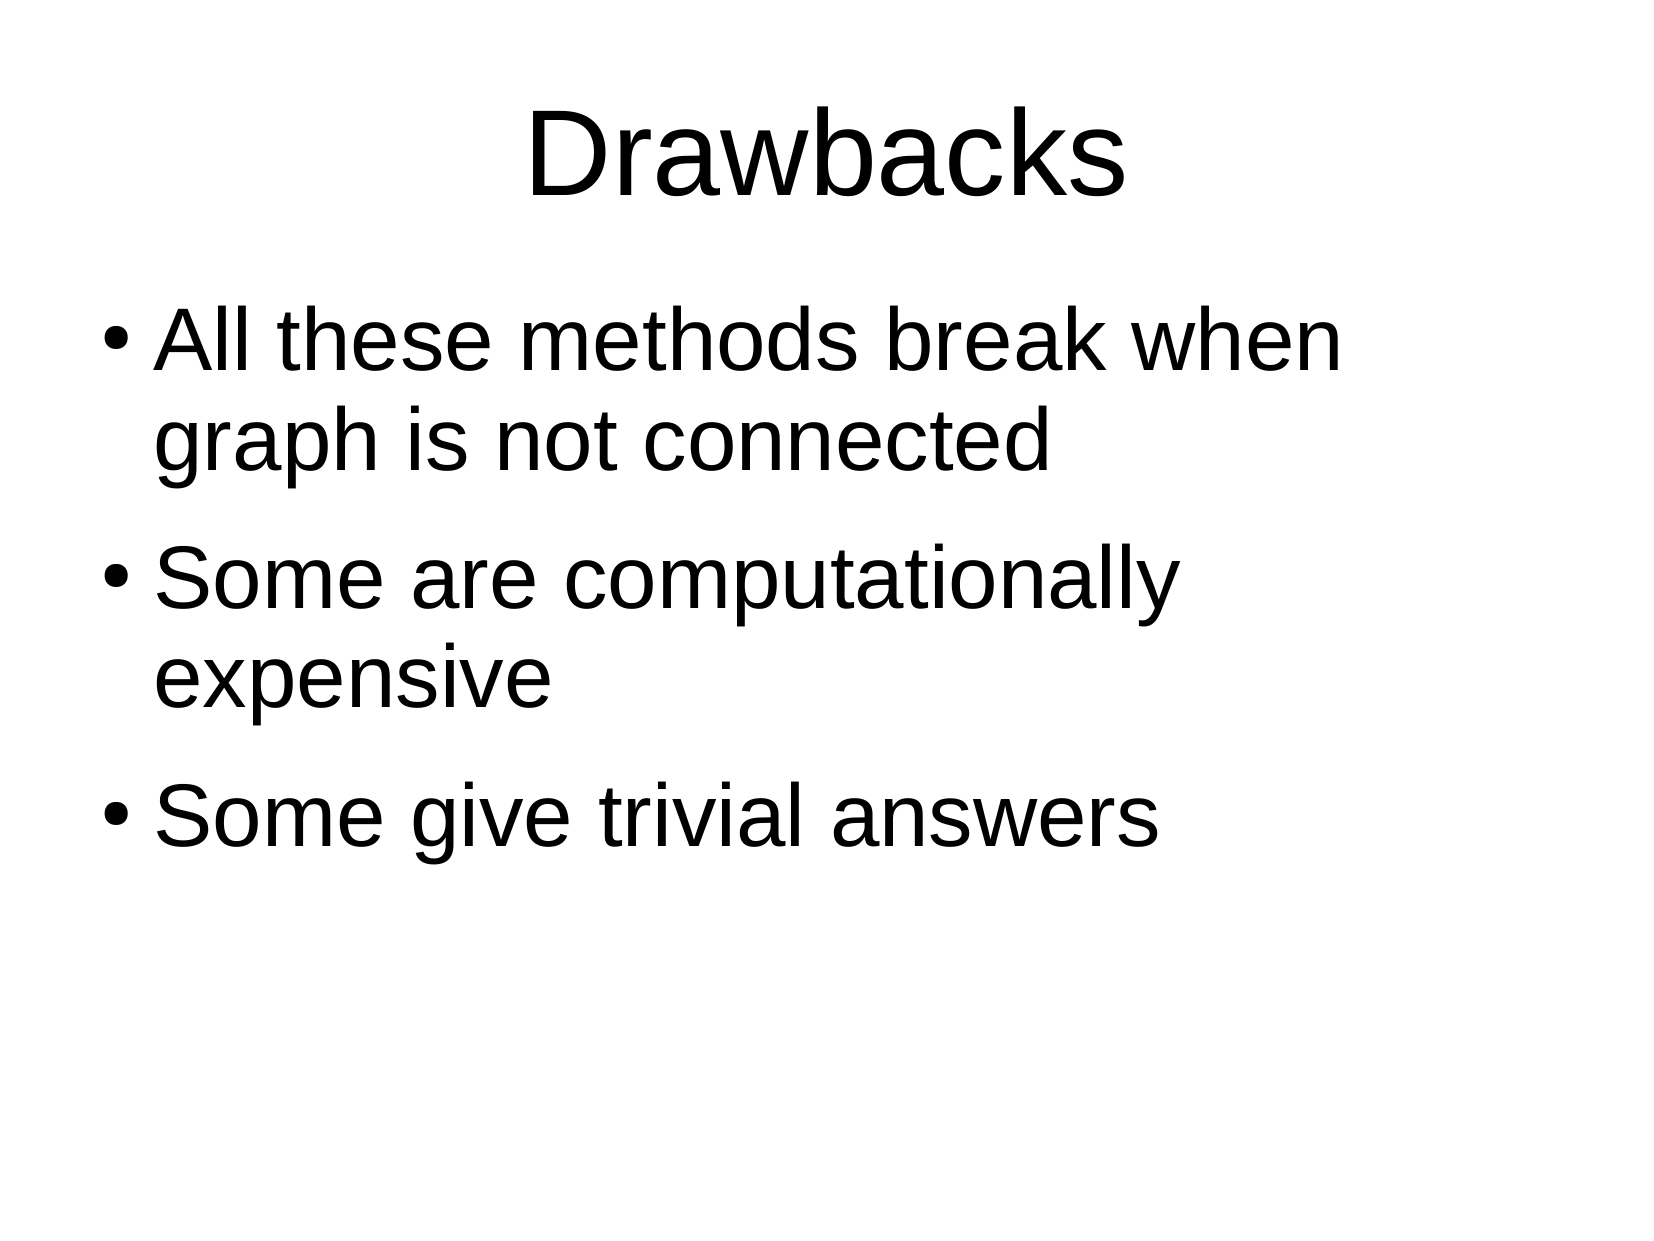

# Drawbacks
All these methods break when graph is not connected
Some are computationally expensive
Some give trivial answers